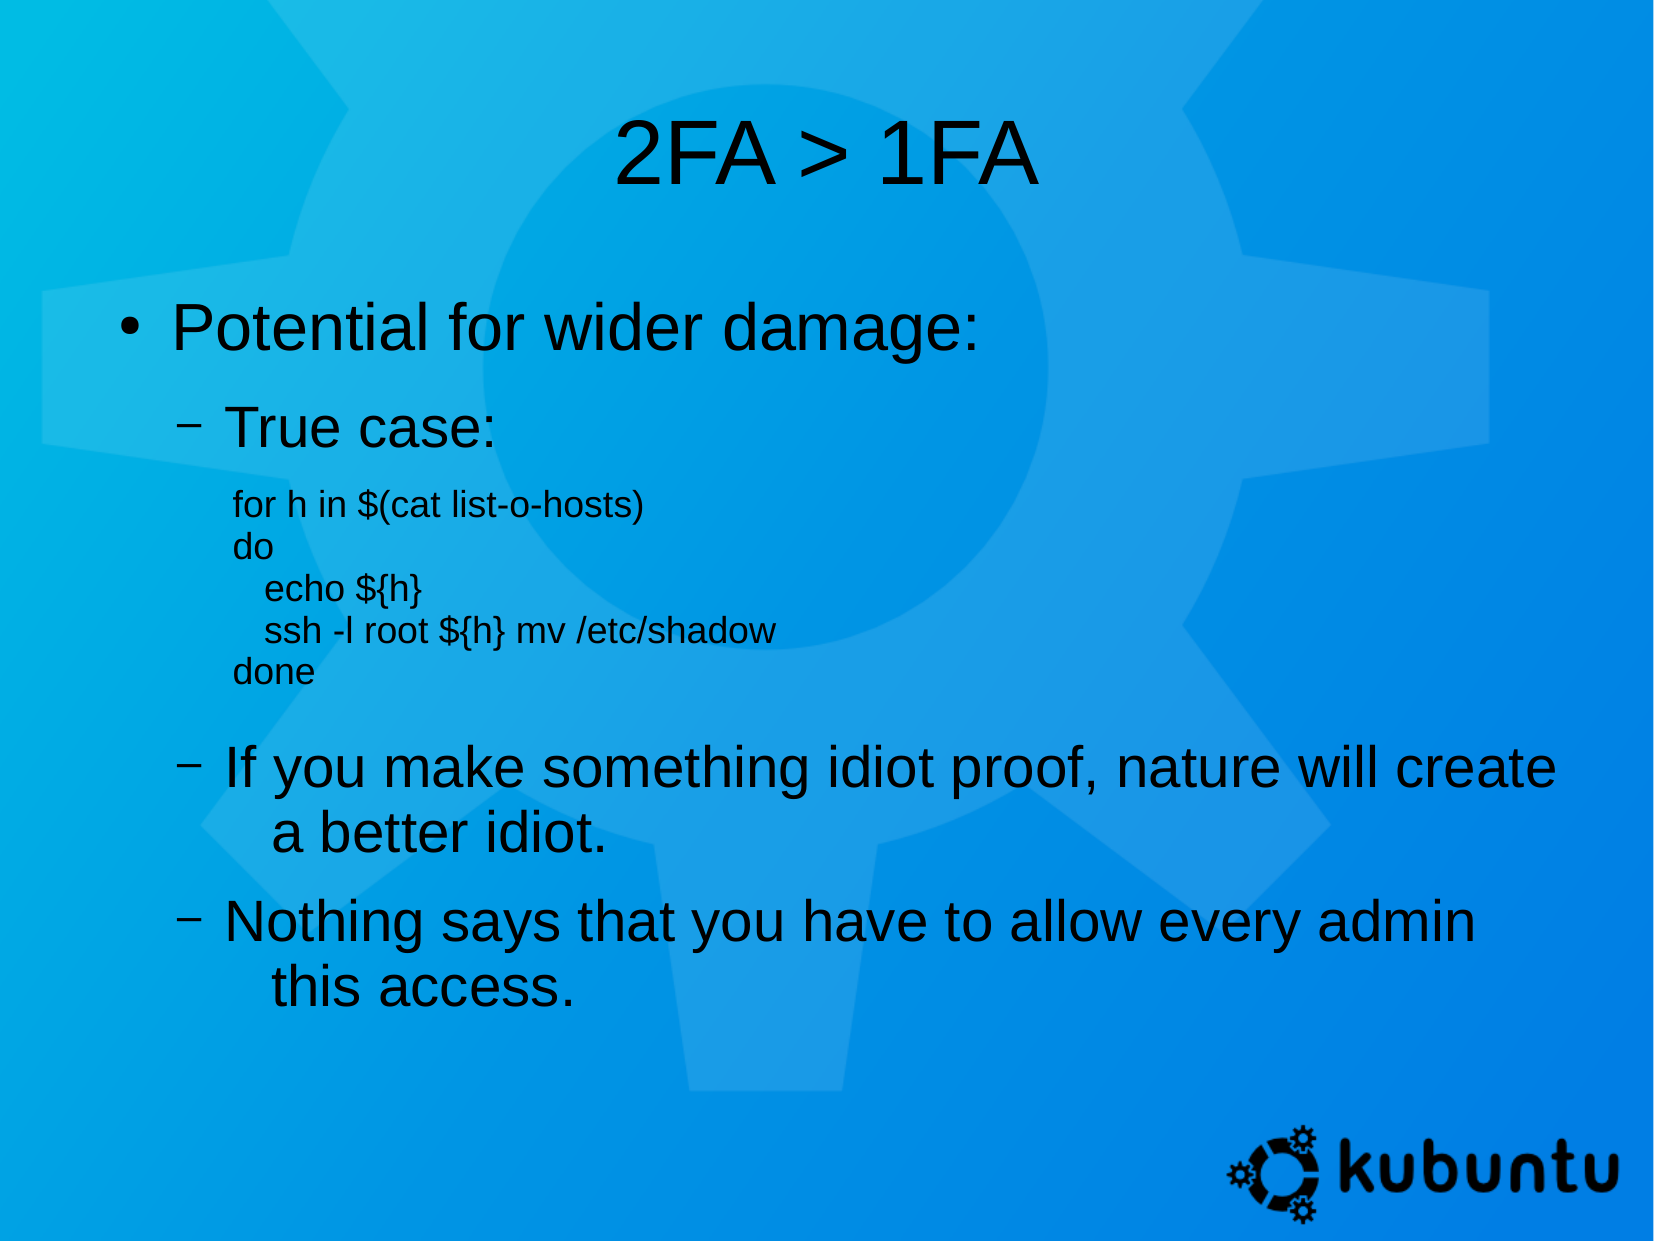

# 2FA > 1FA
Potential for wider damage:
True case:
for h in $(cat list-o-hosts)
do
 echo ${h}
 ssh -l root ${h} mv /etc/shadow
done
If you make something idiot proof, nature will create a better idiot.
Nothing says that you have to allow every admin this access.